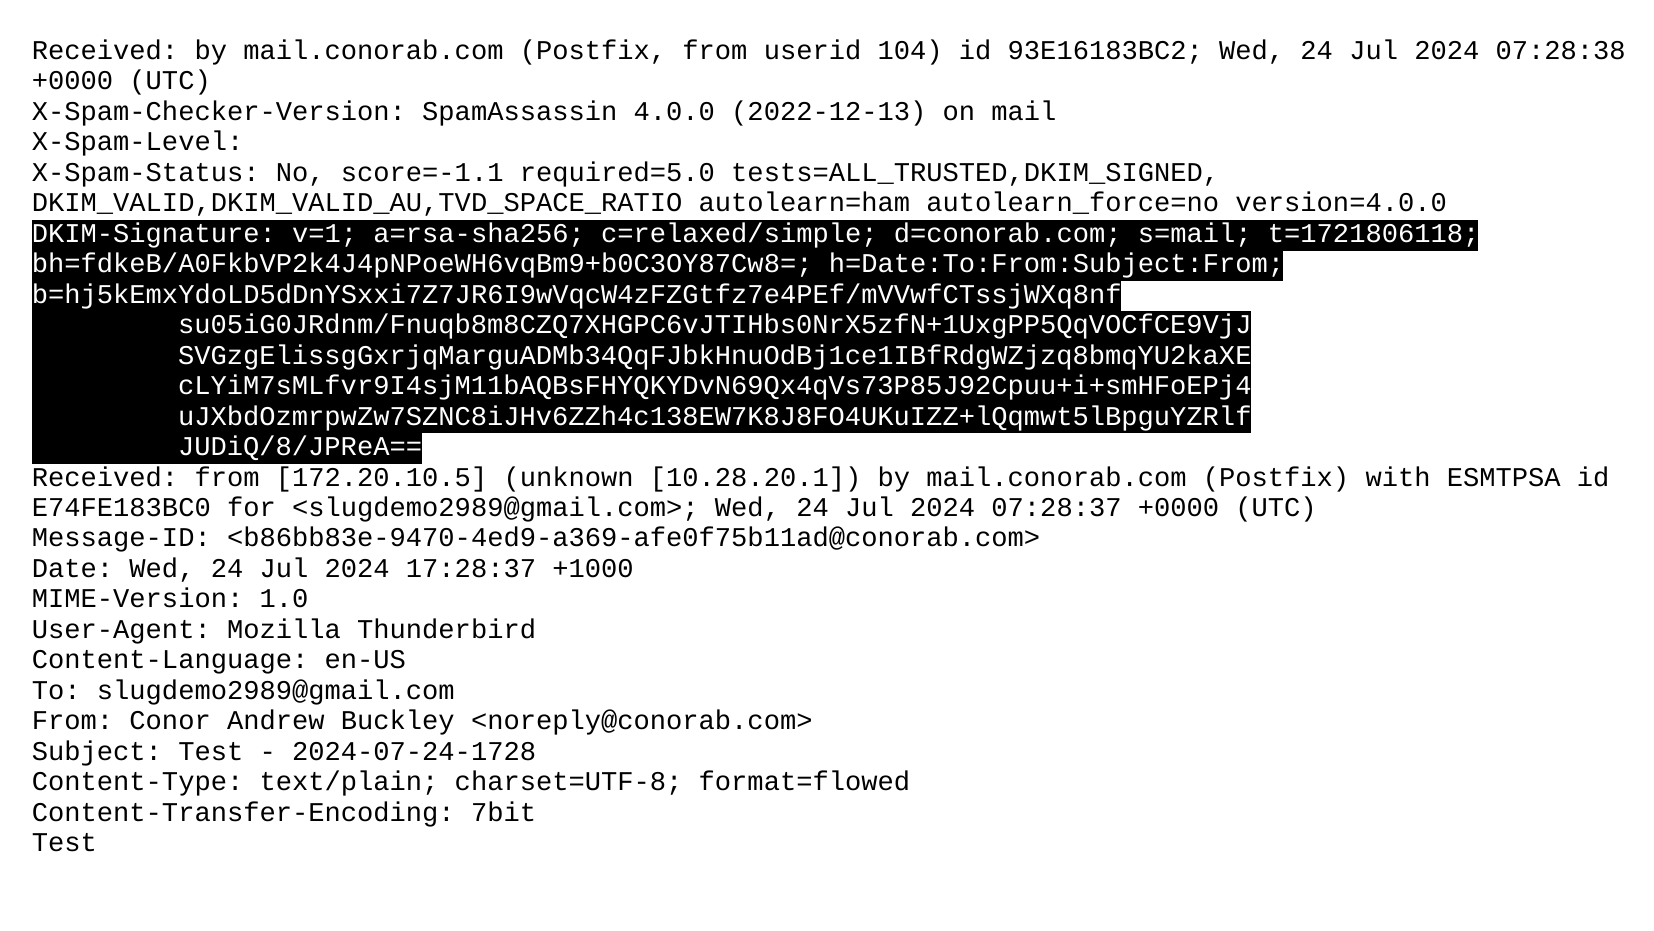

Received: by mail.conorab.com (Postfix, from userid 104) id 93E16183BC2; Wed, 24 Jul 2024 07:28:38 +0000 (UTC)
X-Spam-Checker-Version: SpamAssassin 4.0.0 (2022-12-13) on mail
X-Spam-Level:
X-Spam-Status: No, score=-1.1 required=5.0 tests=ALL_TRUSTED,DKIM_SIGNED, DKIM_VALID,DKIM_VALID_AU,TVD_SPACE_RATIO autolearn=ham autolearn_force=no version=4.0.0
DKIM-Signature: v=1; a=rsa-sha256; c=relaxed/simple; d=conorab.com; s=mail; t=1721806118; bh=fdkeB/A0FkbVP2k4J4pNPoeWH6vqBm9+b0C3OY87Cw8=; h=Date:To:From:Subject:From; b=hj5kEmxYdoLD5dDnYSxxi7Z7JR6I9wVqcW4zFZGtfz7e4PEf/mVVwfCTssjWXq8nf
 su05iG0JRdnm/Fnuqb8m8CZQ7XHGPC6vJTIHbs0NrX5zfN+1UxgPP5QqVOCfCE9VjJ
 SVGzgElissgGxrjqMarguADMb34QqFJbkHnuOdBj1ce1IBfRdgWZjzq8bmqYU2kaXE
 cLYiM7sMLfvr9I4sjM11bAQBsFHYQKYDvN69Qx4qVs73P85J92Cpuu+i+smHFoEPj4
 uJXbdOzmrpwZw7SZNC8iJHv6ZZh4c138EW7K8J8FO4UKuIZZ+lQqmwt5lBpguYZRlf
 JUDiQ/8/JPReA==
Received: from [172.20.10.5] (unknown [10.28.20.1]) by mail.conorab.com (Postfix) with ESMTPSA id E74FE183BC0 for <slugdemo2989@gmail.com>; Wed, 24 Jul 2024 07:28:37 +0000 (UTC)
Message-ID: <b86bb83e-9470-4ed9-a369-afe0f75b11ad@conorab.com>
Date: Wed, 24 Jul 2024 17:28:37 +1000
MIME-Version: 1.0
User-Agent: Mozilla Thunderbird
Content-Language: en-US
To: slugdemo2989@gmail.com
From: Conor Andrew Buckley <noreply@conorab.com>
Subject: Test - 2024-07-24-1728
Content-Type: text/plain; charset=UTF-8; format=flowed
Content-Transfer-Encoding: 7bit
Test